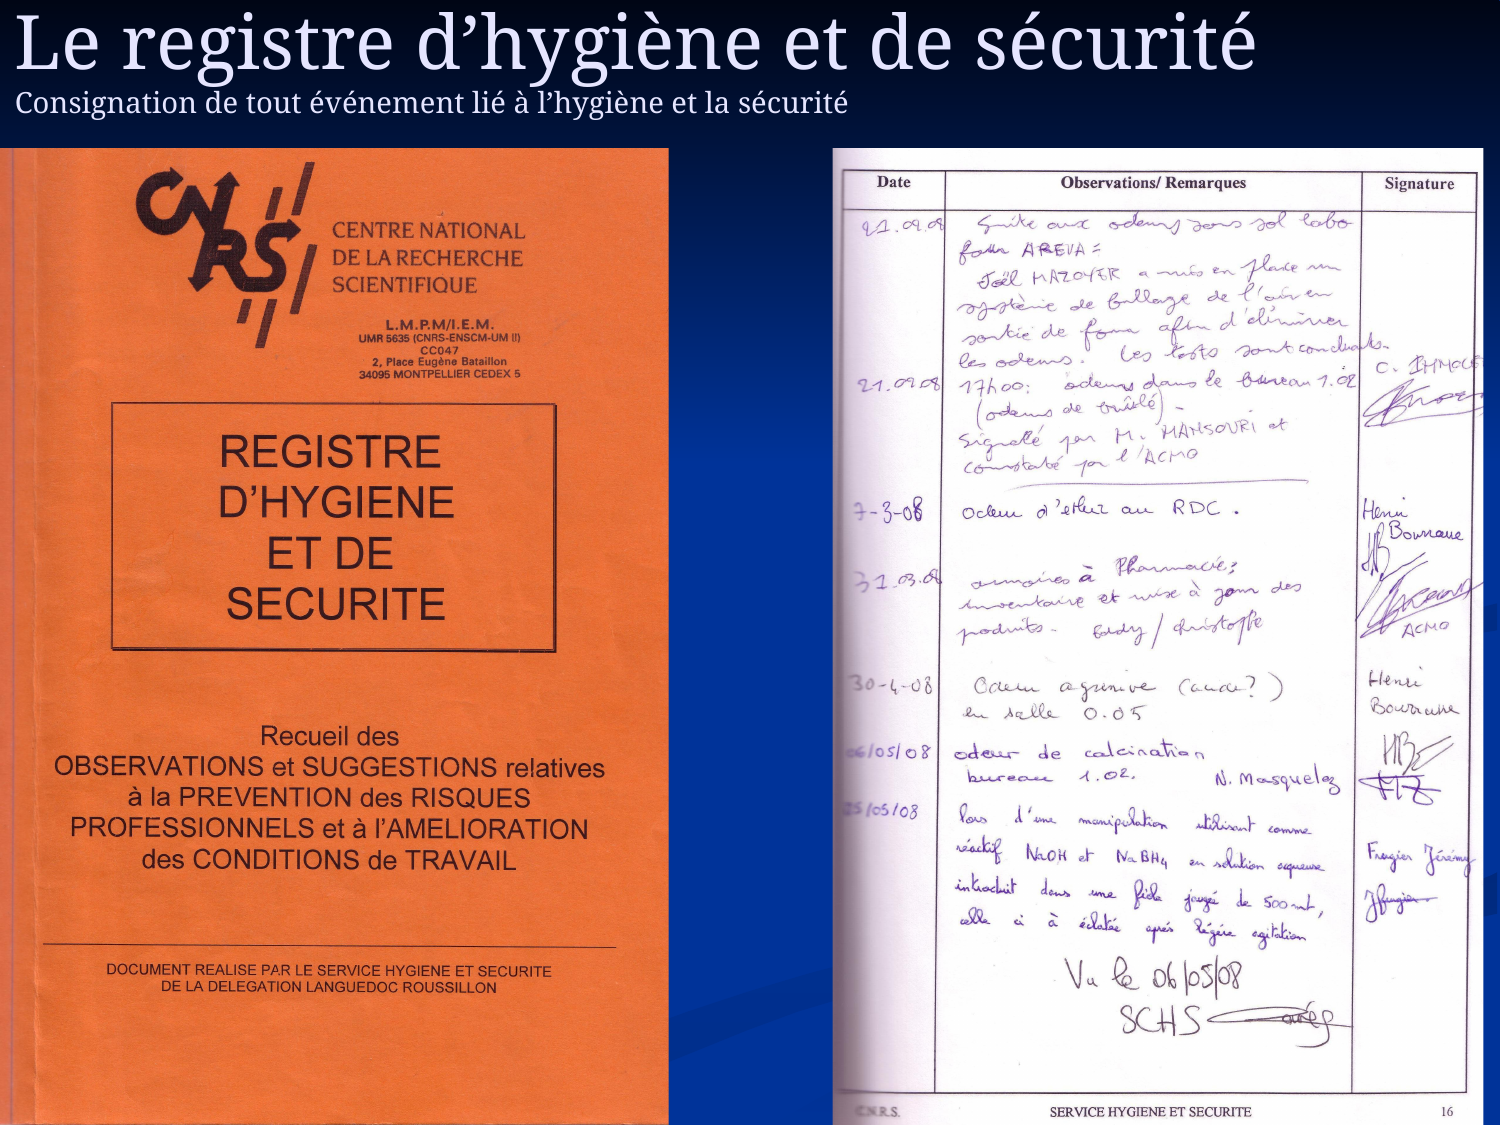

Le registre d’hygiène et de sécurité
Consignation de tout événement lié à l’hygiène et la sécurité